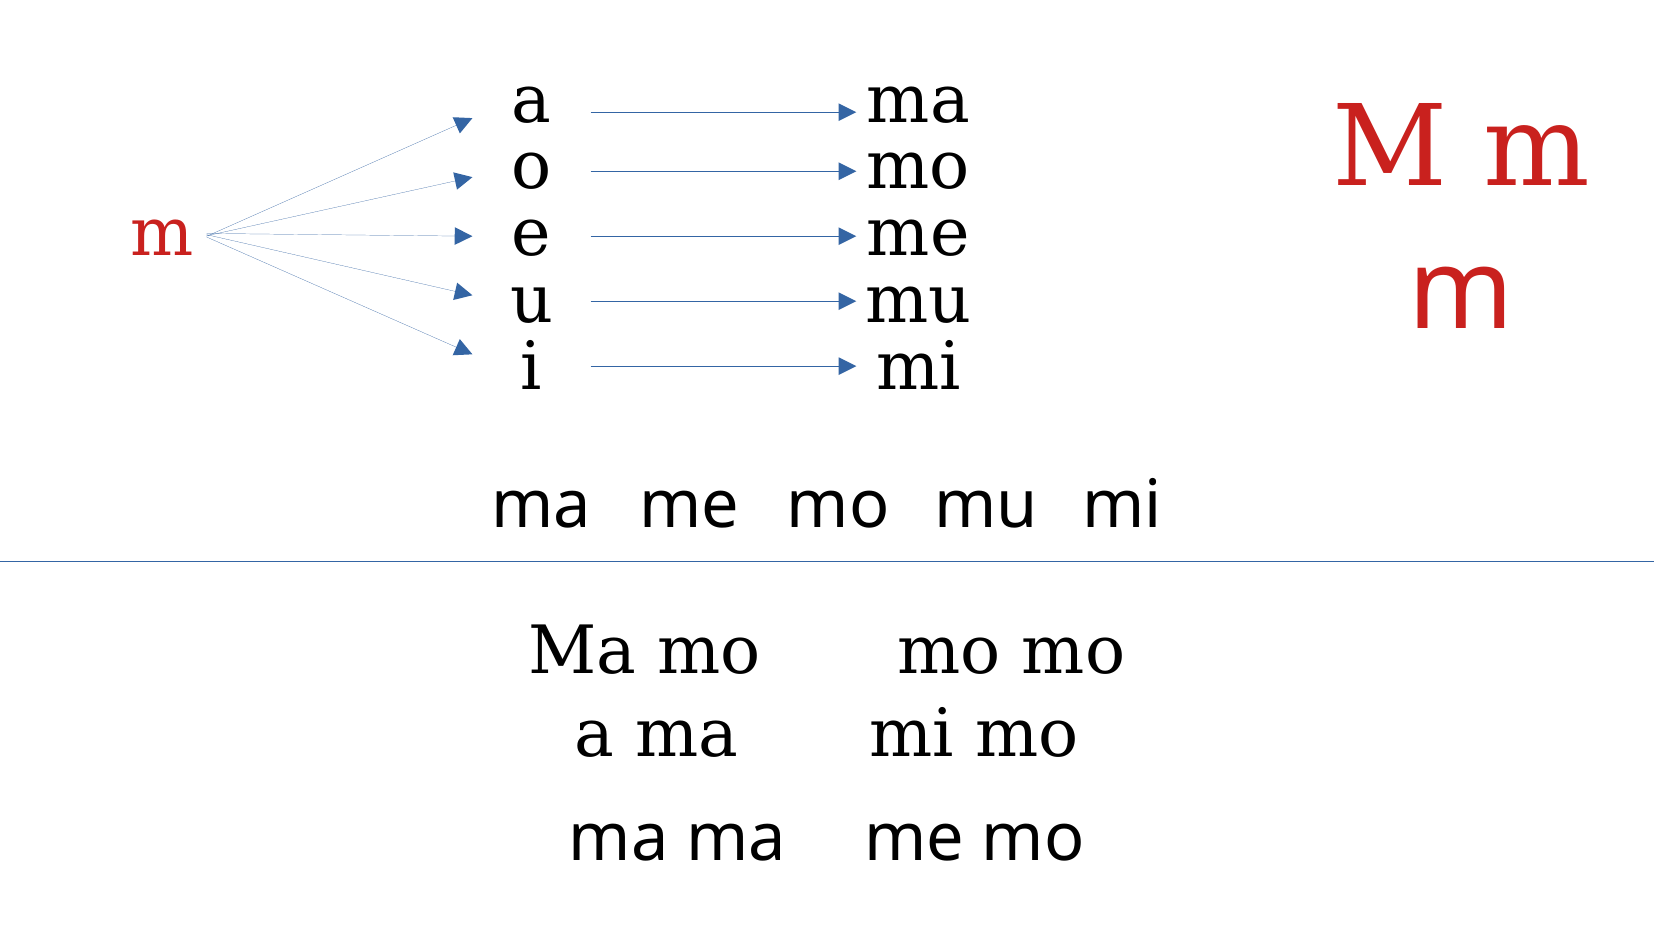

m
a
o
e
u
i
ma
mo
me
mu
mi
M m
m
ma 	me 	mo 	mu 	mi
Ma mo		mo mo
a ma		mi mo
ma ma		me mo